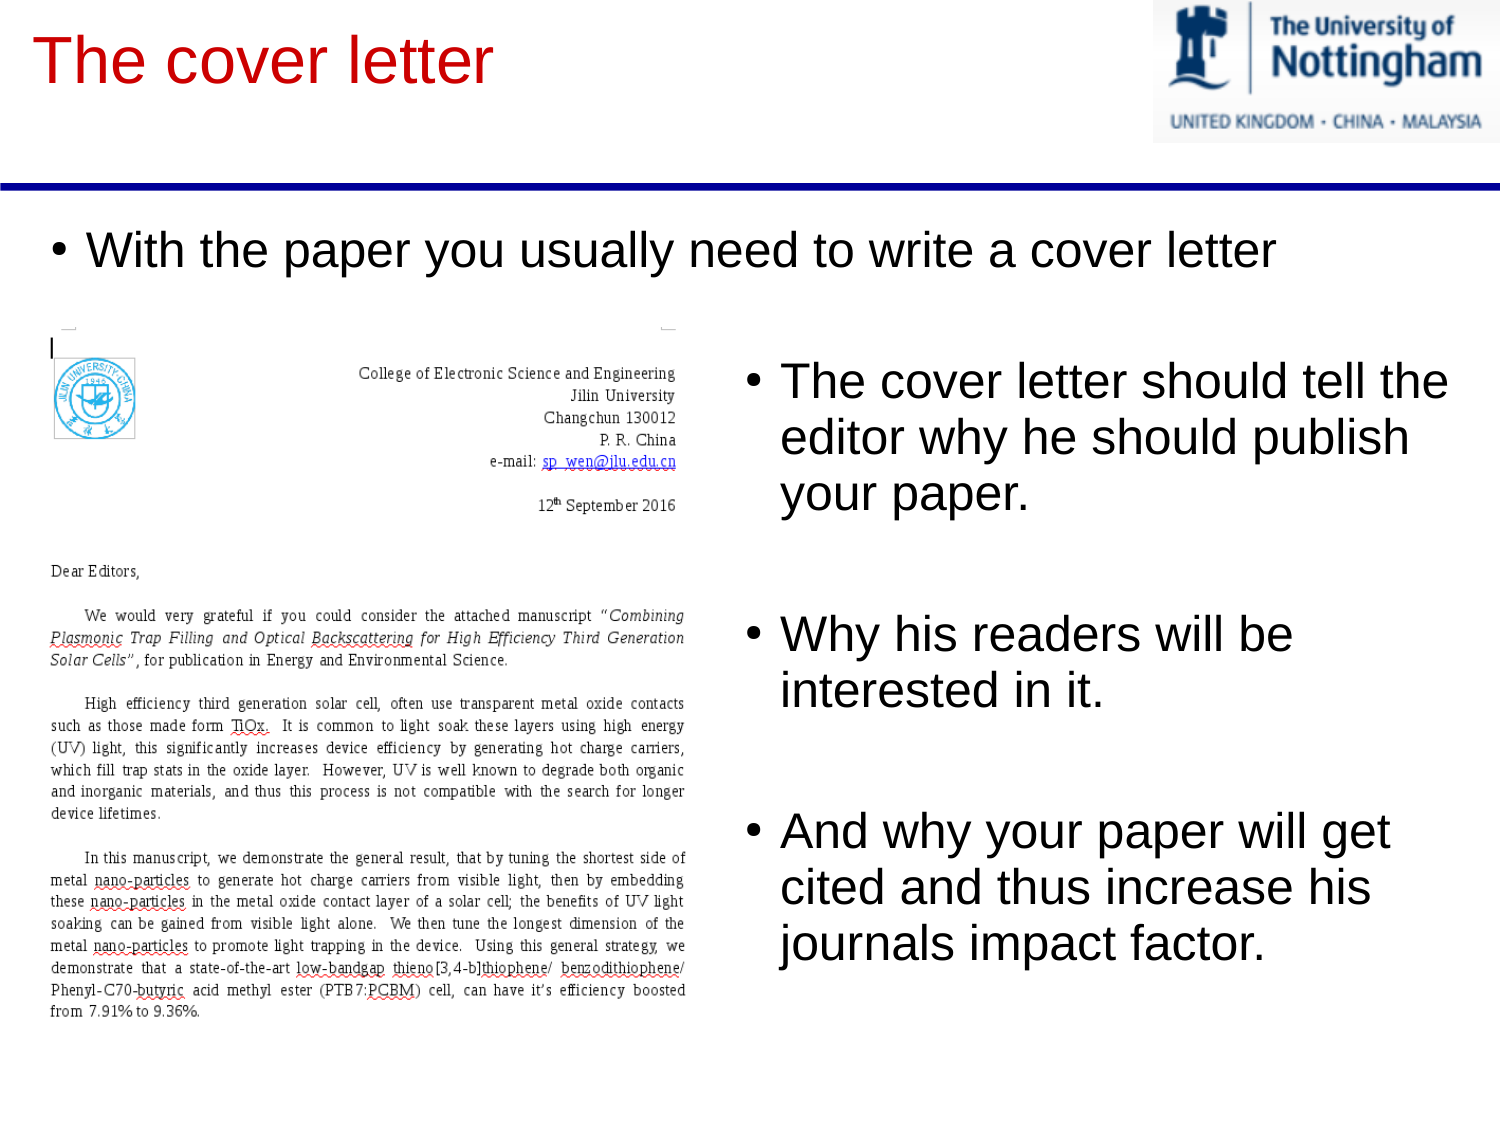

The cover letter
With the paper you usually need to write a cover letter
The cover letter should tell the editor why he should publish your paper.
Why his readers will be interested in it.
And why your paper will get cited and thus increase his journals impact factor.